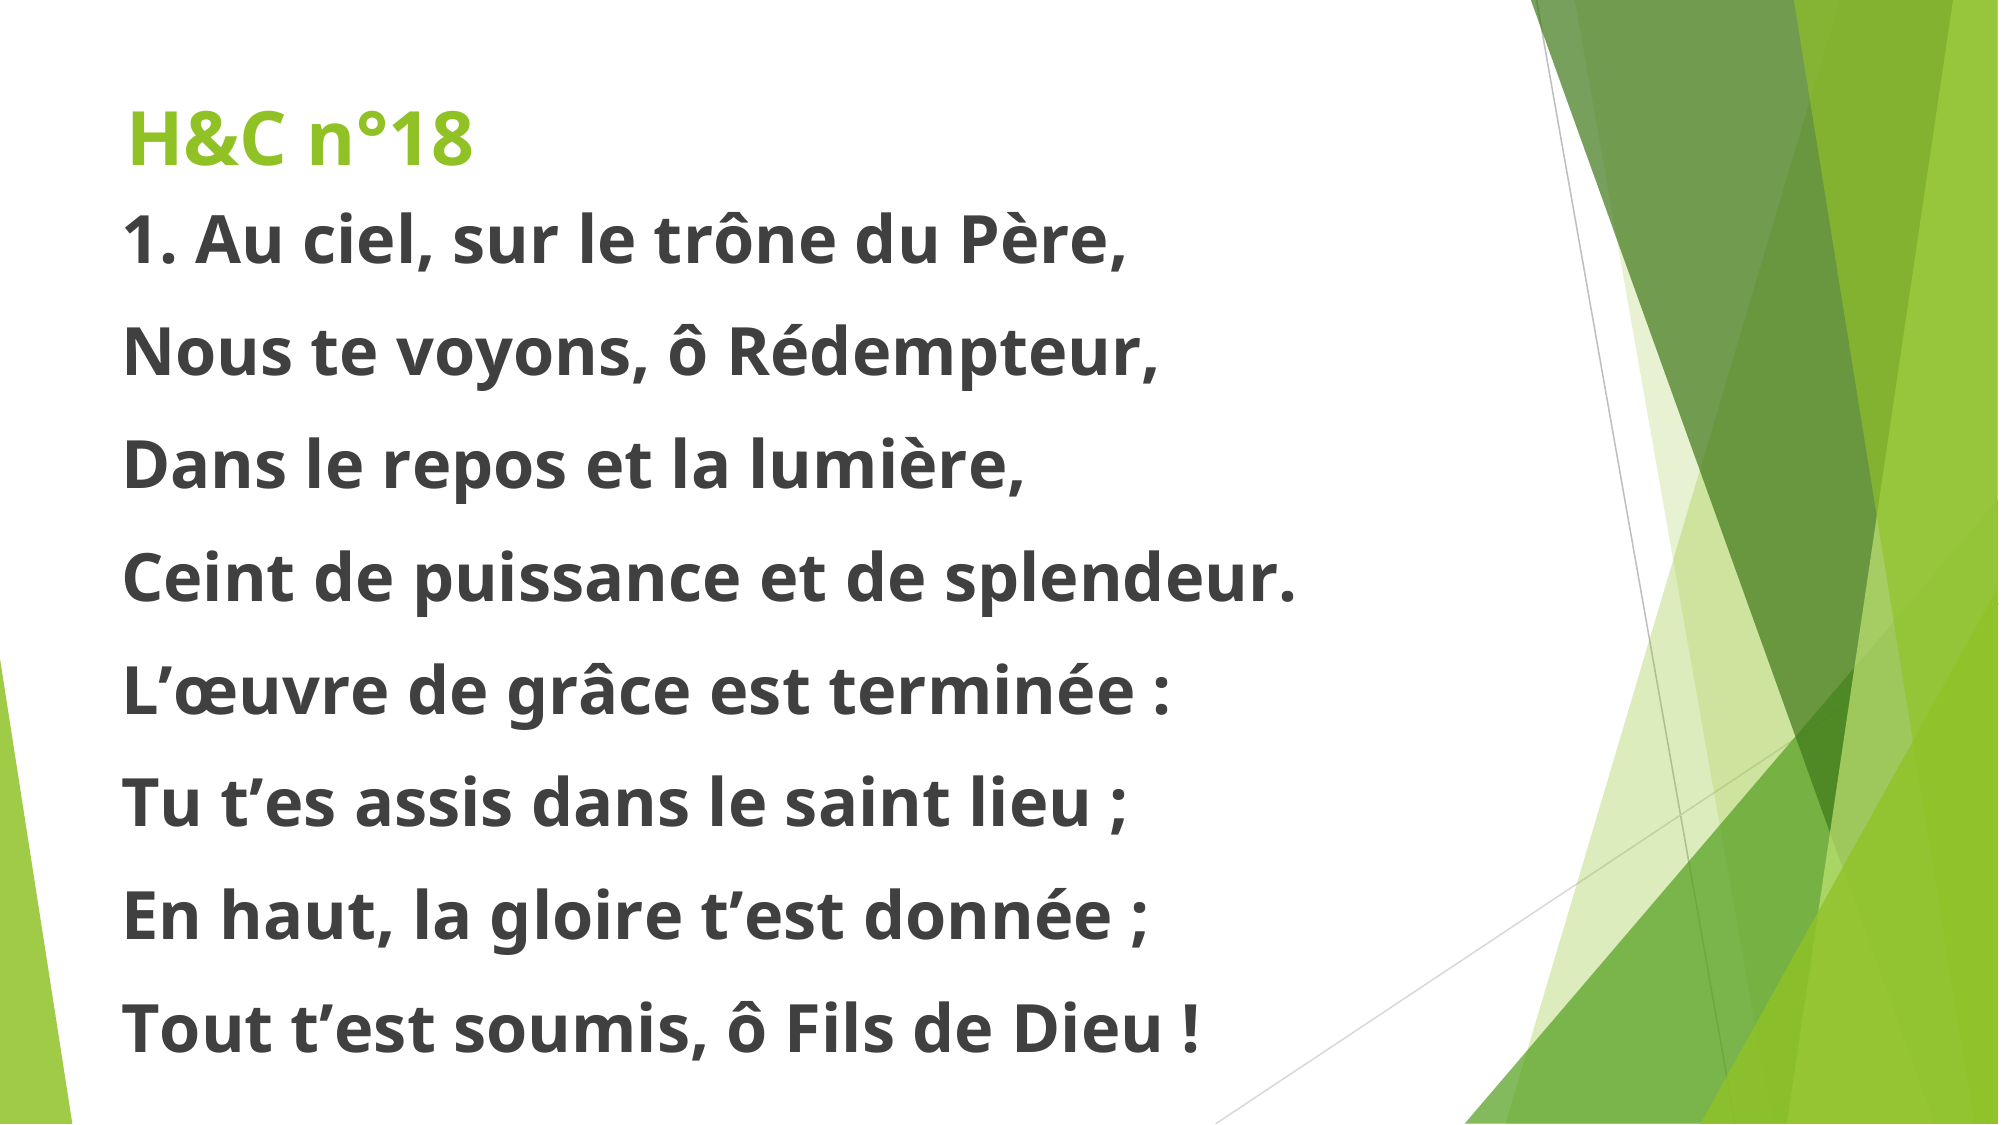

H&C n°18
1. Au ciel, sur le trône du Père,
Nous te voyons, ô Rédempteur,
Dans le repos et la lumière,
Ceint de puissance et de splendeur.
L’œuvre de grâce est terminée :
Tu t’es assis dans le saint lieu ;
En haut, la gloire t’est donnée ;
Tout t’est soumis, ô Fils de Dieu !